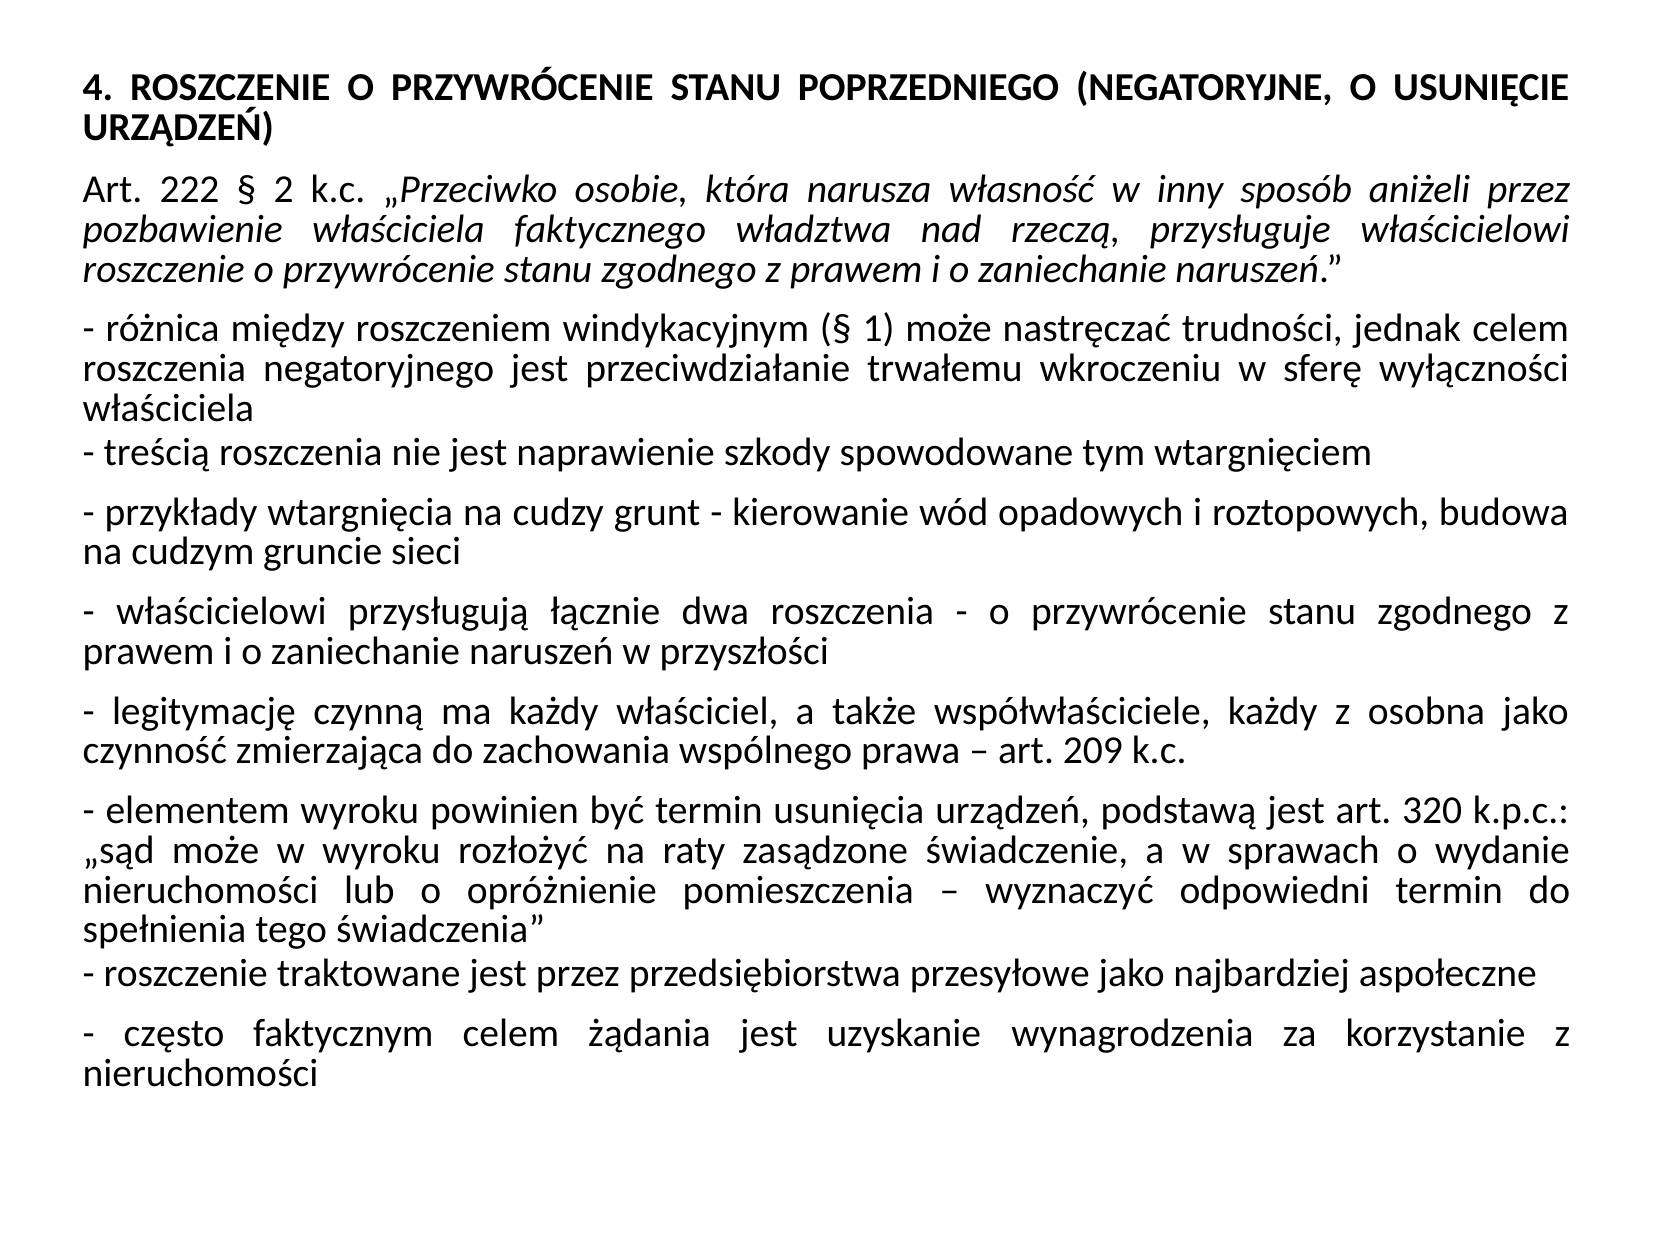

#
4. ROSZCZENIE O PRZYWRÓCENIE STANU POPRZEDNIEGO (NEGATORYJNE, O USUNIĘCIE URZĄDZEŃ)
Art. 222 § 2 k.c. „Przeciwko osobie, która narusza własność w inny sposób aniżeli przez pozbawienie właściciela faktycznego władztwa nad rzeczą, przysługuje właścicielowi roszczenie o przywrócenie stanu zgodnego z prawem i o zaniechanie naruszeń.”
- różnica między roszczeniem windykacyjnym (§ 1) może nastręczać trudności, jednak celem roszczenia negatoryjnego jest przeciwdziałanie trwałemu wkroczeniu w sferę wyłączności właściciela
- treścią roszczenia nie jest naprawienie szkody spowodowane tym wtargnięciem
- przykłady wtargnięcia na cudzy grunt - kierowanie wód opadowych i roztopowych, budowa na cudzym gruncie sieci
- właścicielowi przysługują łącznie dwa roszczenia - o przywrócenie stanu zgodnego z prawem i o zaniechanie naruszeń w przyszłości
- legitymację czynną ma każdy właściciel, a także współwłaściciele, każdy z osobna jako czynność zmierzająca do zachowania wspólnego prawa – art. 209 k.c.
- elementem wyroku powinien być termin usunięcia urządzeń, podstawą jest art. 320 k.p.c.: „sąd może w wyroku rozłożyć na raty zasądzone świadczenie, a w sprawach o wydanie nieruchomości lub o opróżnienie pomieszczenia – wyznaczyć odpowiedni termin do spełnienia tego świadczenia”
- roszczenie traktowane jest przez przedsiębiorstwa przesyłowe jako najbardziej aspołeczne
- często faktycznym celem żądania jest uzyskanie wynagrodzenia za korzystanie z nieruchomości